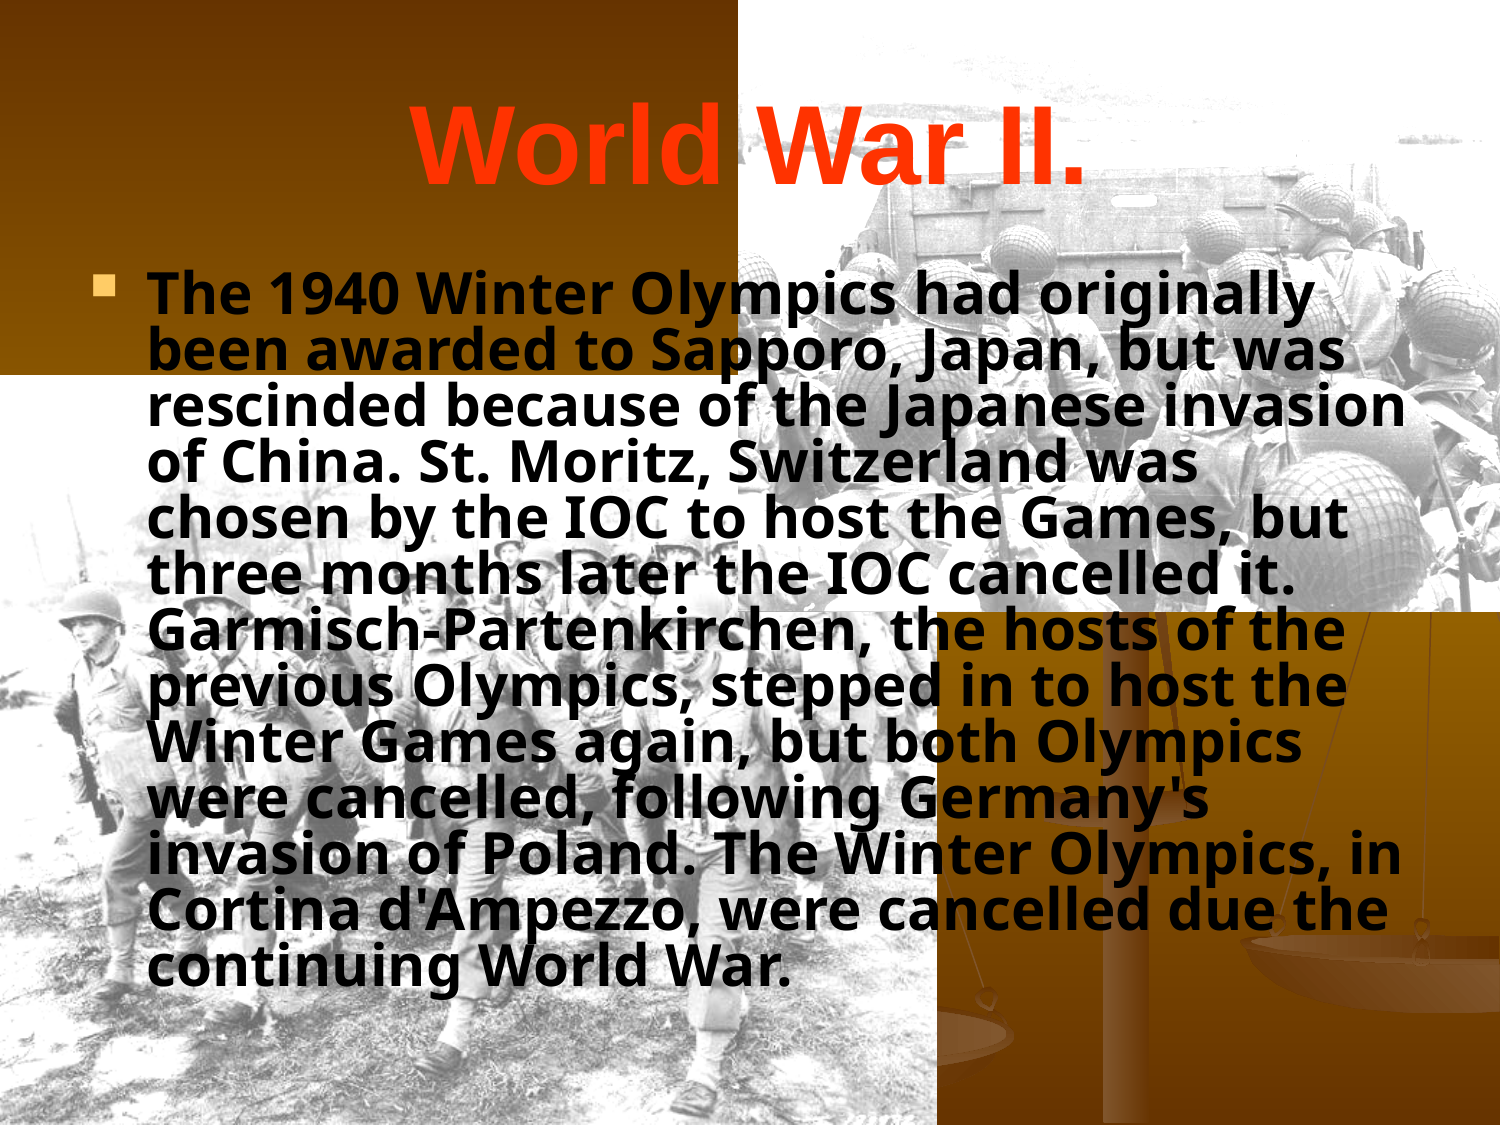

# World War II.
The 1940 Winter Olympics had originally been awarded to Sapporo, Japan, but was rescinded because of the Japanese invasion of China. St. Moritz, Switzerland was chosen by the IOC to host the Games, but three months later the IOC cancelled it. Garmisch-Partenkirchen, the hosts of the previous Olympics, stepped in to host the Winter Games again, but both Olympics were cancelled, following Germany's invasion of Poland. The Winter Olympics, in Cortina d'Ampezzo, were cancelled due the continuing World War.